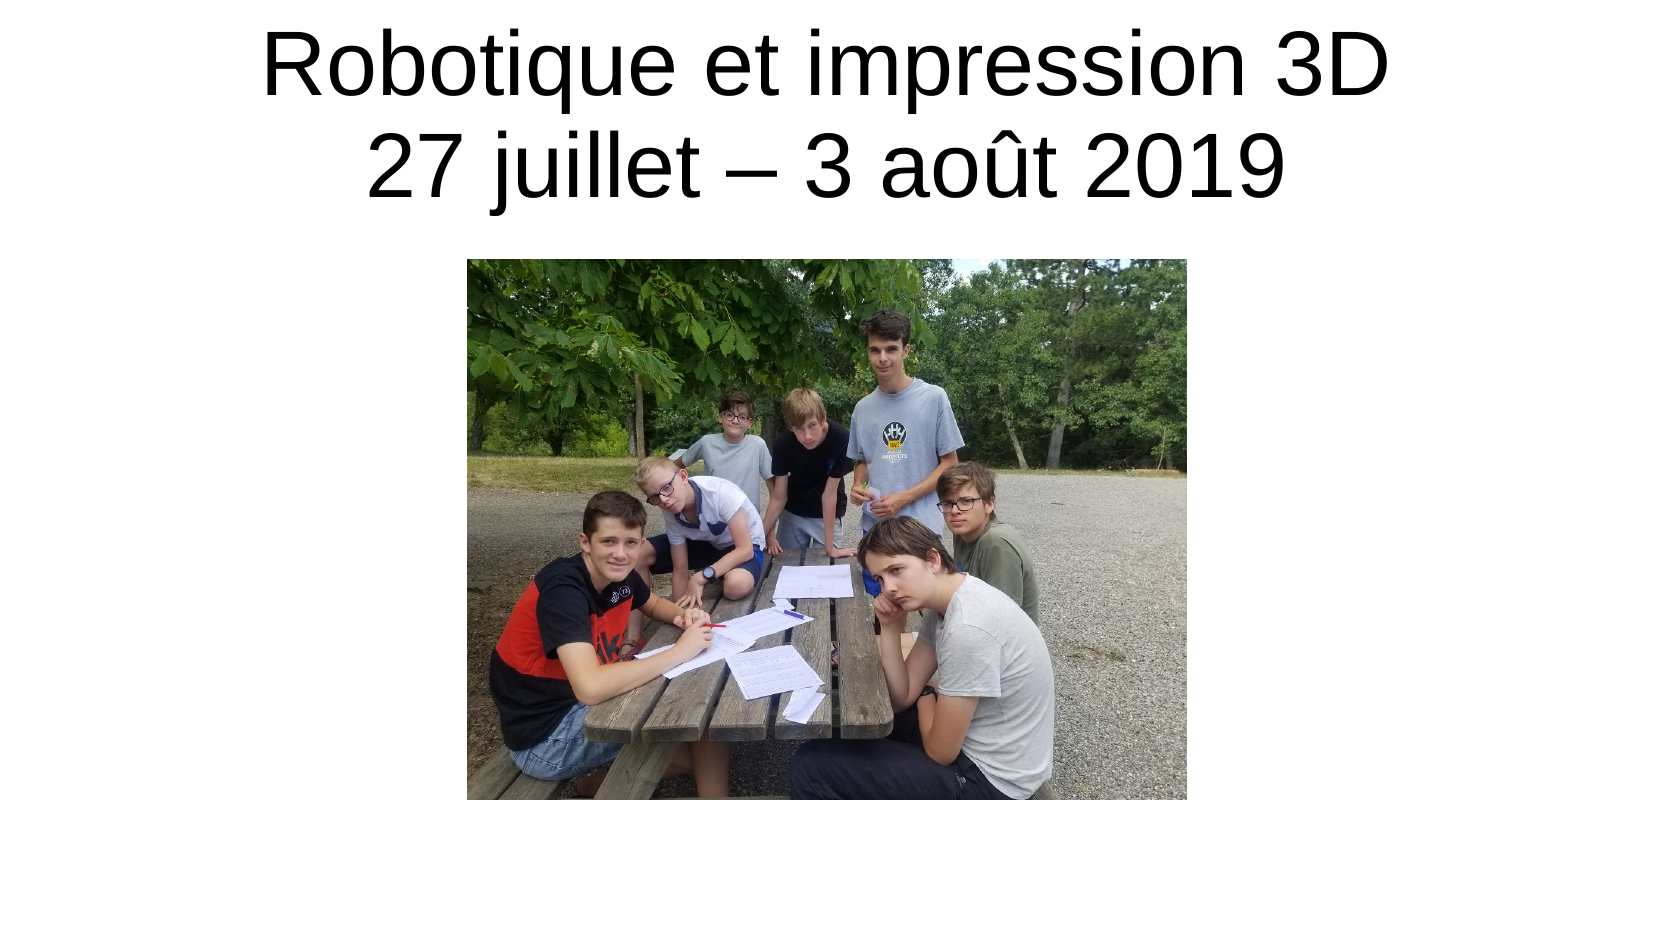

# Robotique et impression 3D 27 juillet – 3 août 2019